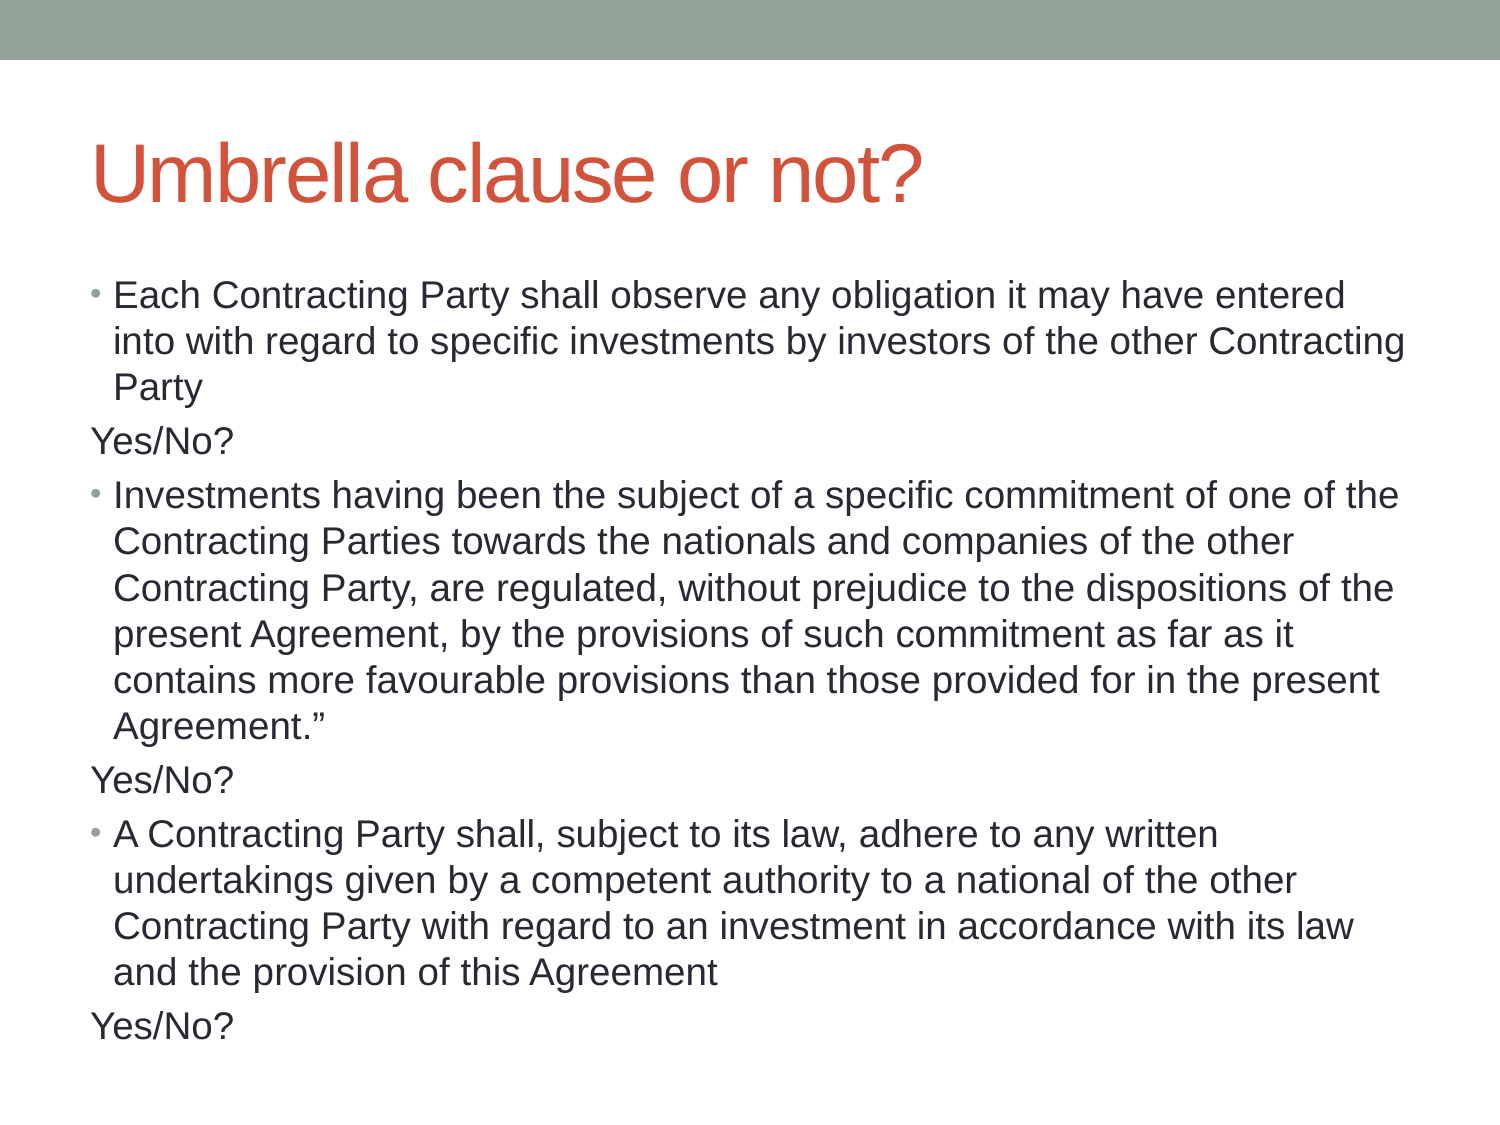

# Umbrella clause or not?
Each Contracting Party shall observe any obligation it may have entered into with regard to specific investments by investors of the other Contracting Party
Yes/No?
Investments having been the subject of a specific commitment of one of the Contracting Parties towards the nationals and companies of the other Contracting Party, are regulated, without prejudice to the dispositions of the present Agreement, by the provisions of such commitment as far as it contains more favourable provisions than those provided for in the present Agreement.”
Yes/No?
A Contracting Party shall, subject to its law, adhere to any written undertakings given by a competent authority to a national of the other Contracting Party with regard to an investment in accordance with its law and the provision of this Agreement
Yes/No?